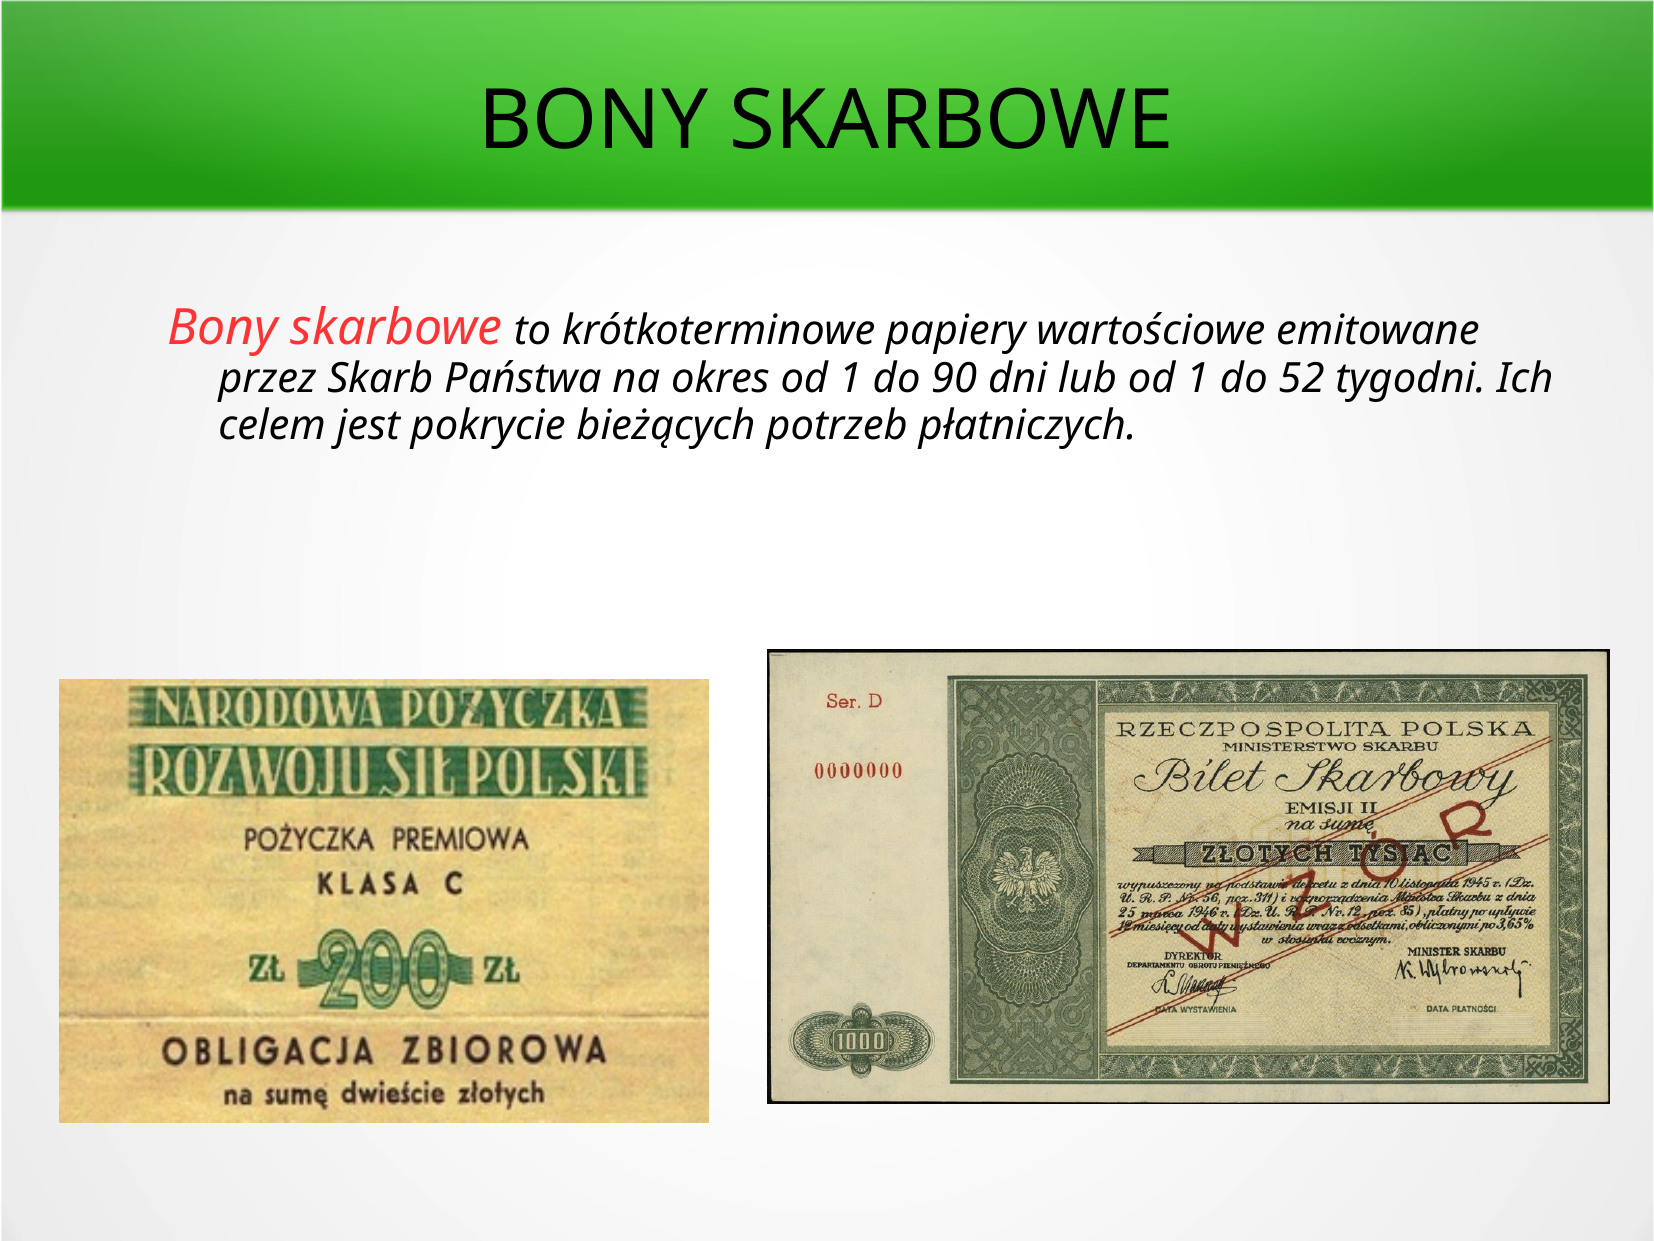

# BONY SKARBOWE
Bony skarbowe to krótkoterminowe papiery wartościowe emitowane przez Skarb Państwa na okres od 1 do 90 dni lub od 1 do 52 tygodni. Ich celem jest pokrycie bieżących potrzeb płatniczych.